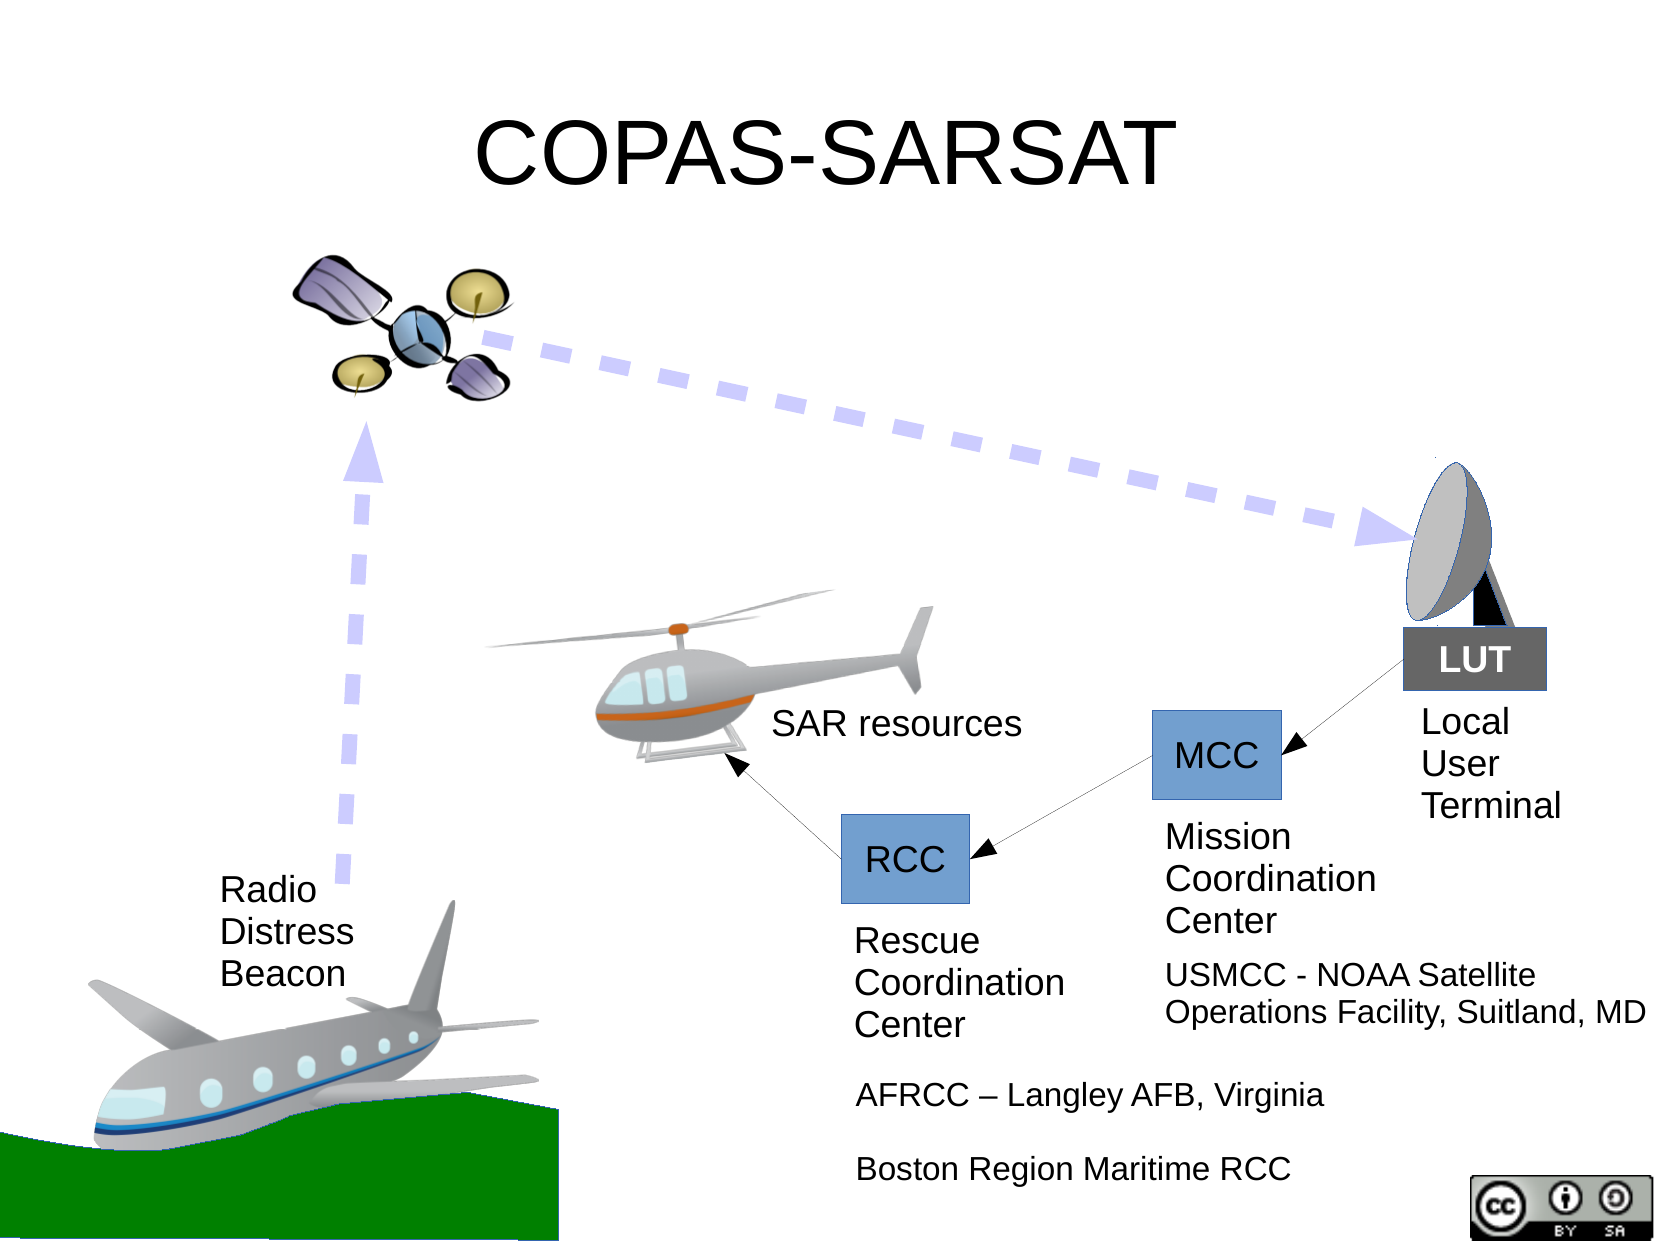

# COPAS-SARSAT
LUT
Local
User
Terminal
SAR resources
MCC
Mission
Coordination
Center
RCC
Radio
Distress
Beacon
Rescue
Coordination
Center
USMCC - NOAA Satellite
Operations Facility, Suitland, MD
AFRCC – Langley AFB, Virginia
Boston Region Maritime RCC